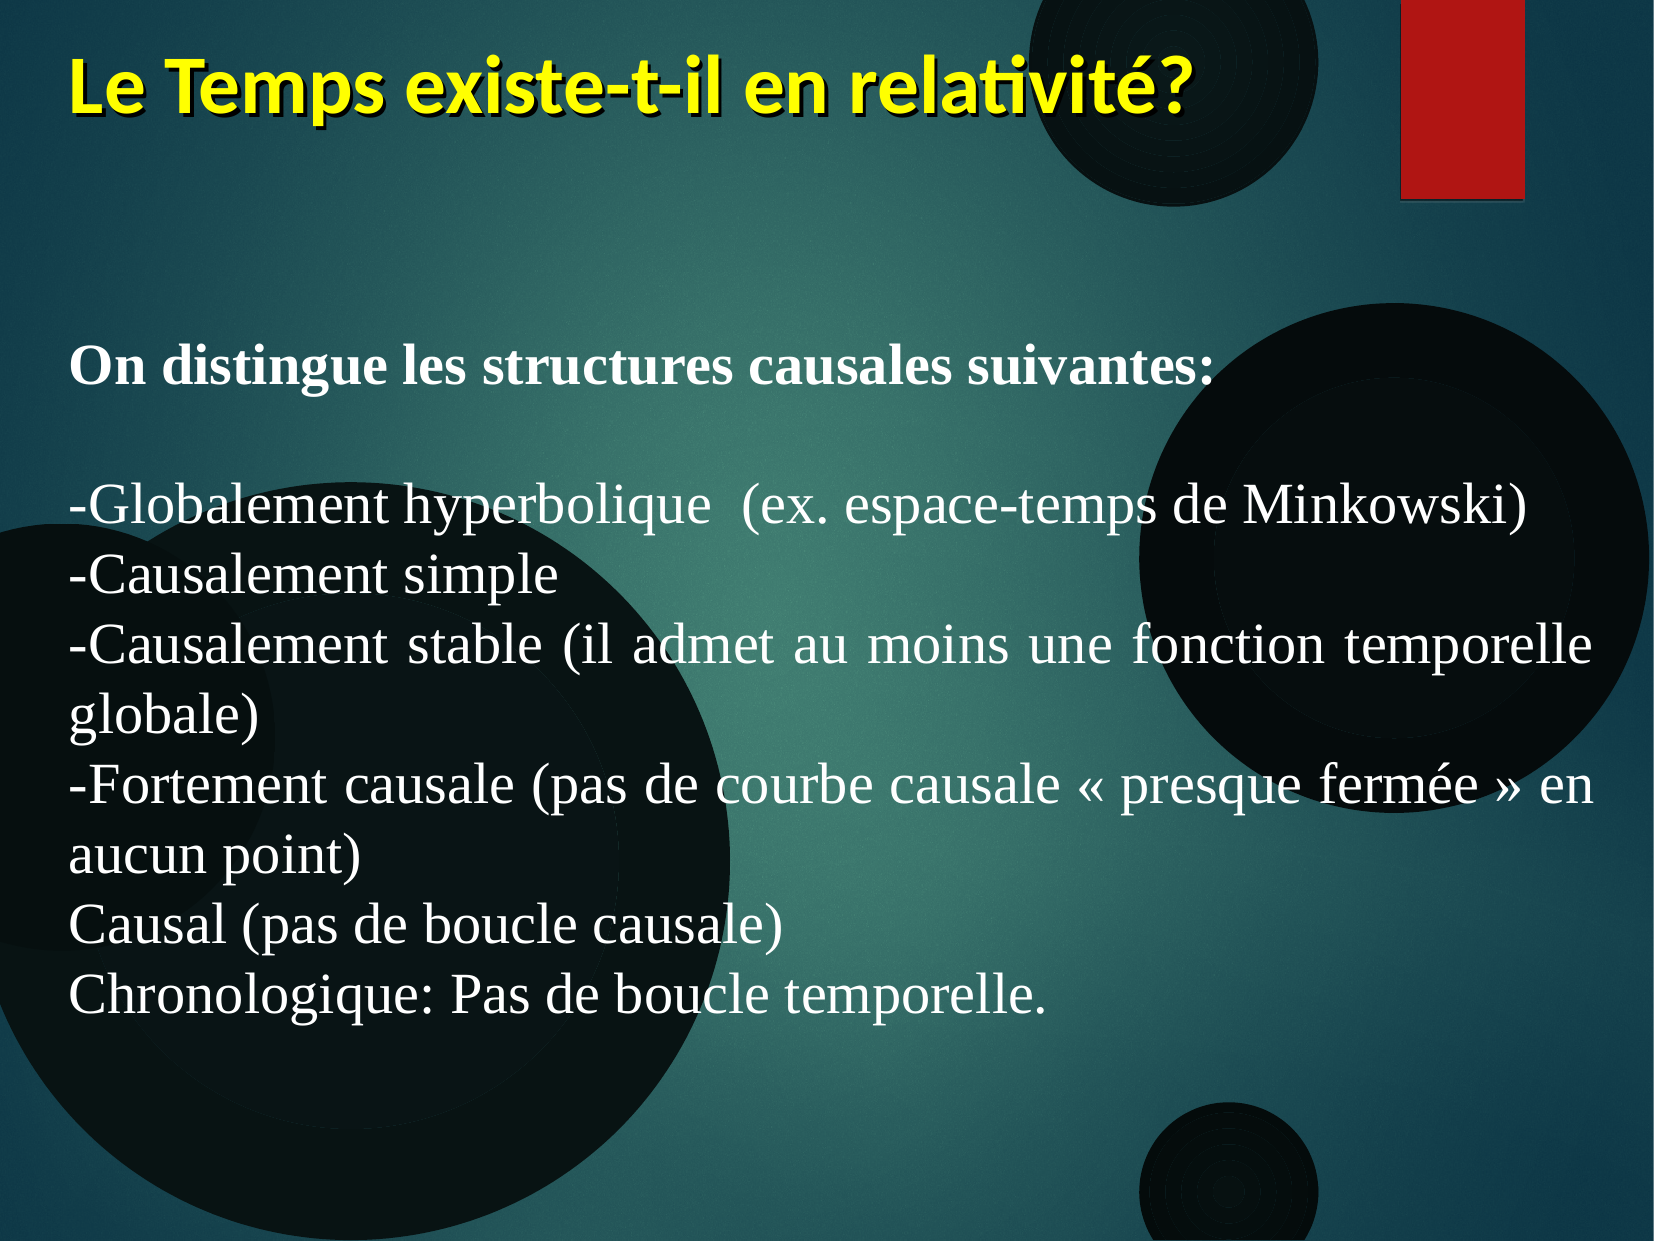

Le Temps existe-t-il en relativité?
On distingue les structures causales suivantes:
-Globalement hyperbolique (ex. espace-temps de Minkowski)
-Causalement simple
-Causalement stable (il admet au moins une fonction temporelle globale)
-Fortement causale (pas de courbe causale « presque fermée » en aucun point)
Causal (pas de boucle causale)
Chronologique: Pas de boucle temporelle.